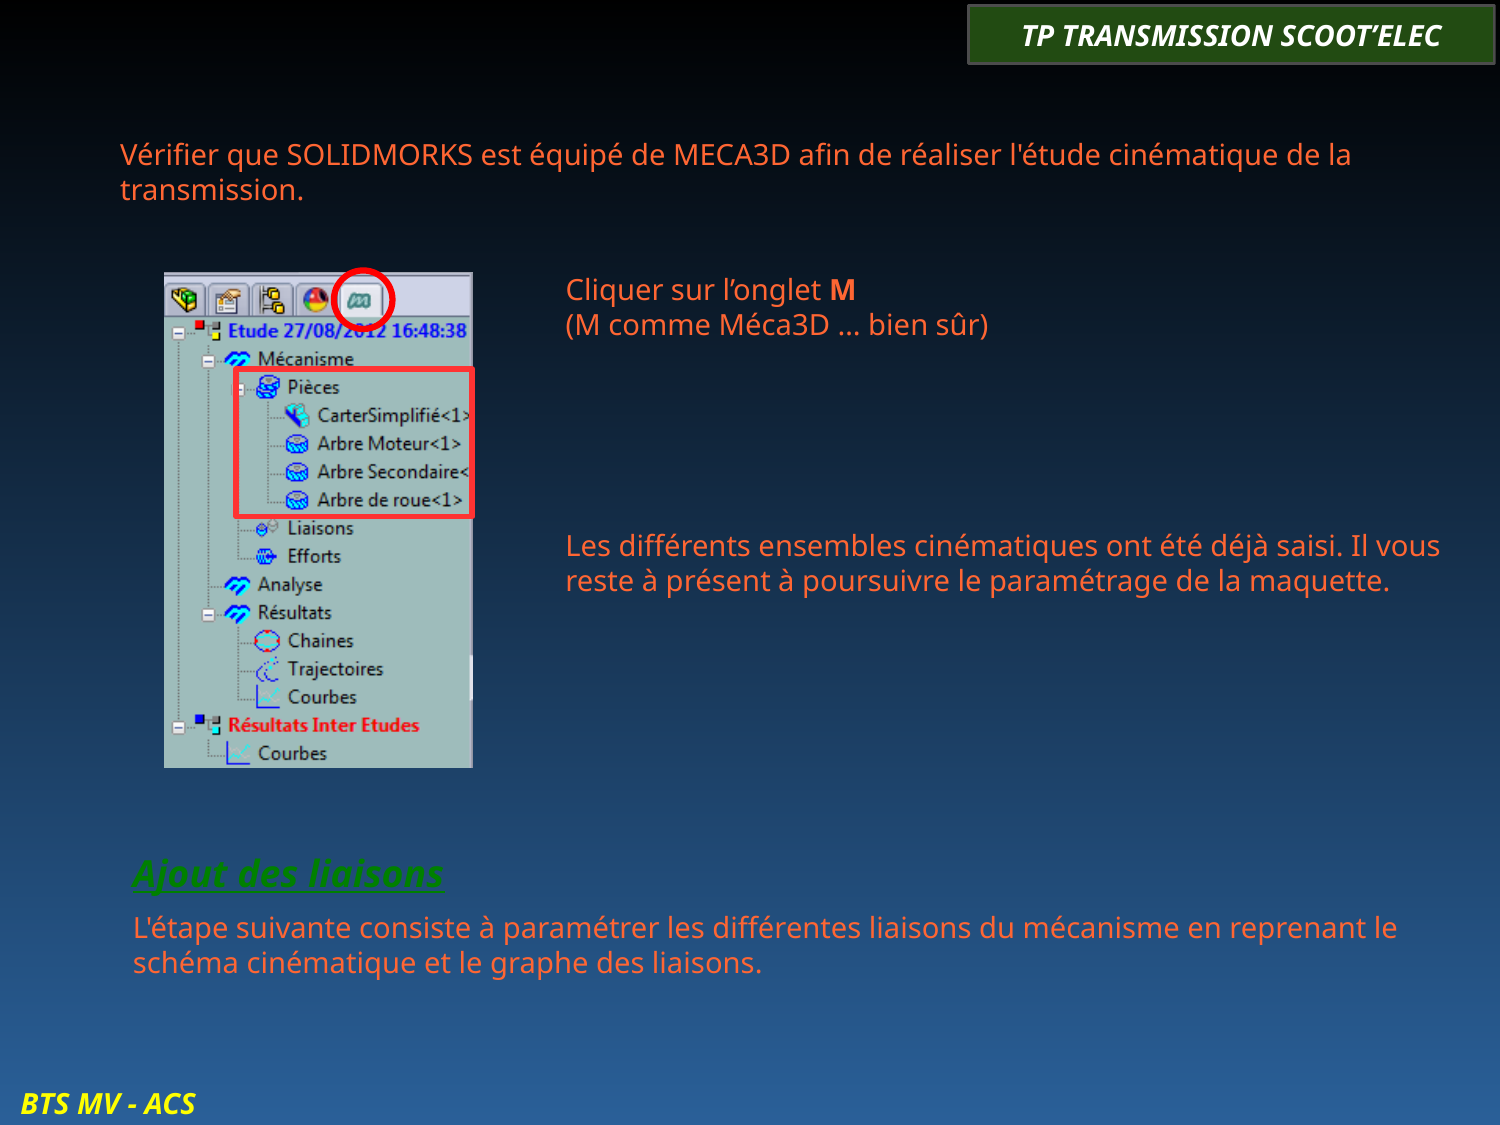

Vérifier que SOLIDMORKS est équipé de MECA3D afin de réaliser l'étude cinématique de la transmission.
Cliquer sur l’onglet M
(M comme Méca3D … bien sûr)
Les différents ensembles cinématiques ont été déjà saisi. Il vous reste à présent à poursuivre le paramétrage de la maquette.
Ajout des liaisons
L'étape suivante consiste à paramétrer les différentes liaisons du mécanisme en reprenant le schéma cinématique et le graphe des liaisons.